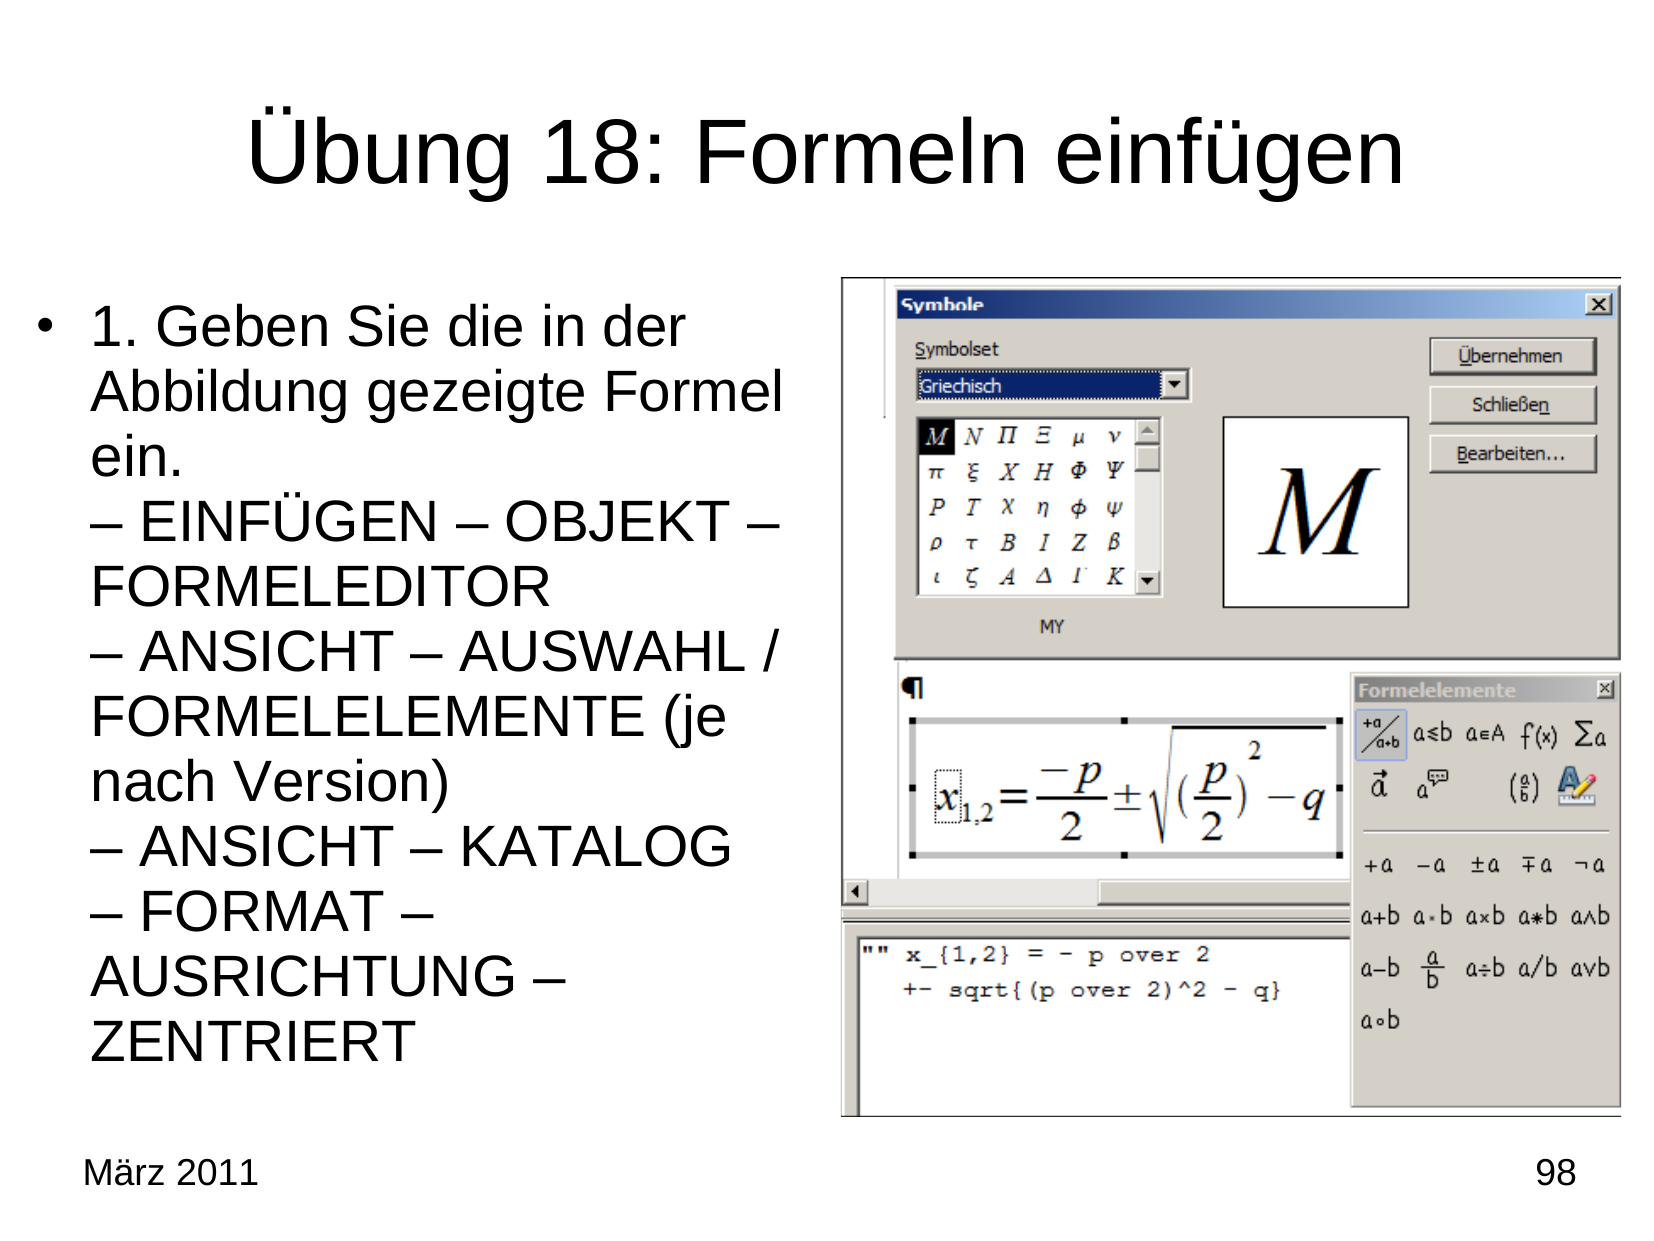

# Übung 18: Formeln einfügen
1. Geben Sie die in der Abbildung gezeigte Formel ein.
– EINFÜGEN – OBJEKT – FORMELEDITOR
– ANSICHT – AUSWAHL / FORMELELEMENTE (je nach Version)
– ANSICHT – KATALOG
– FORMAT – AUSRICHTUNG – ZENTRIERT
März 2011
98